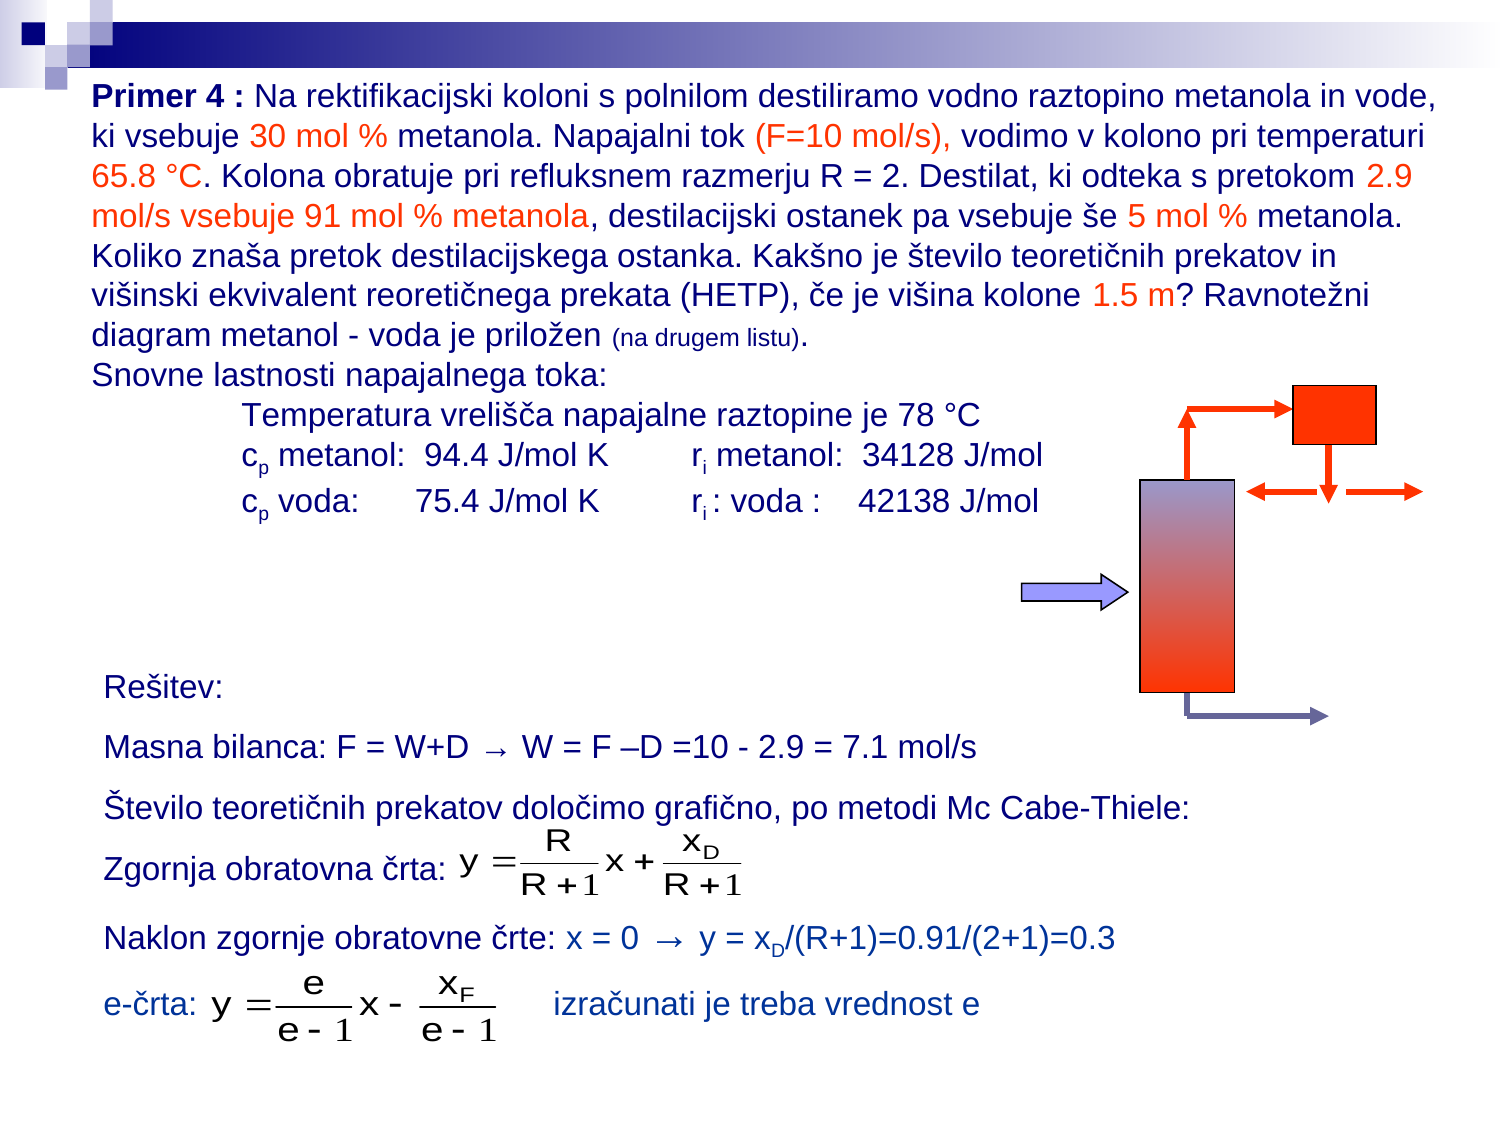

Primer 4 : Na rektifikacijski koloni s polnilom destiliramo vodno raztopino metanola in vode, ki vsebuje 30 mol % metanola. Napajalni tok (F=10 mol/s), vodimo v kolono pri temperaturi 65.8 °C. Kolona obratuje pri refluksnem razmerju R = 2. Destilat, ki odteka s pretokom 2.9 mol/s vsebuje 91 mol % metanola, destilacijski ostanek pa vsebuje še 5 mol % metanola. Koliko znaša pretok destilacijskega ostanka. Kakšno je število teoretičnih prekatov in višinski ekvivalent reoretičnega prekata (HETP), če je višina kolone 1.5 m? Ravnotežni diagram metanol - voda je priložen (na drugem listu).
Snovne lastnosti napajalnega toka:
	Temperatura vrelišča napajalne raztopine je 78 °C
	cp metanol: 94.4 J/mol K	ri metanol: 34128 J/mol
	cp voda: 75.4 J/mol K	ri : voda : 42138 J/mol
Rešitev:
Masna bilanca: F = W+D → W = F –D =10 - 2.9 = 7.1 mol/s
Število teoretičnih prekatov določimo grafično, po metodi Mc Cabe-Thiele:
Zgornja obratovna črta:
Naklon zgornje obratovne črte: x = 0 → y = xD/(R+1)=0.91/(2+1)=0.3
e-črta:			izračunati je treba vrednost e